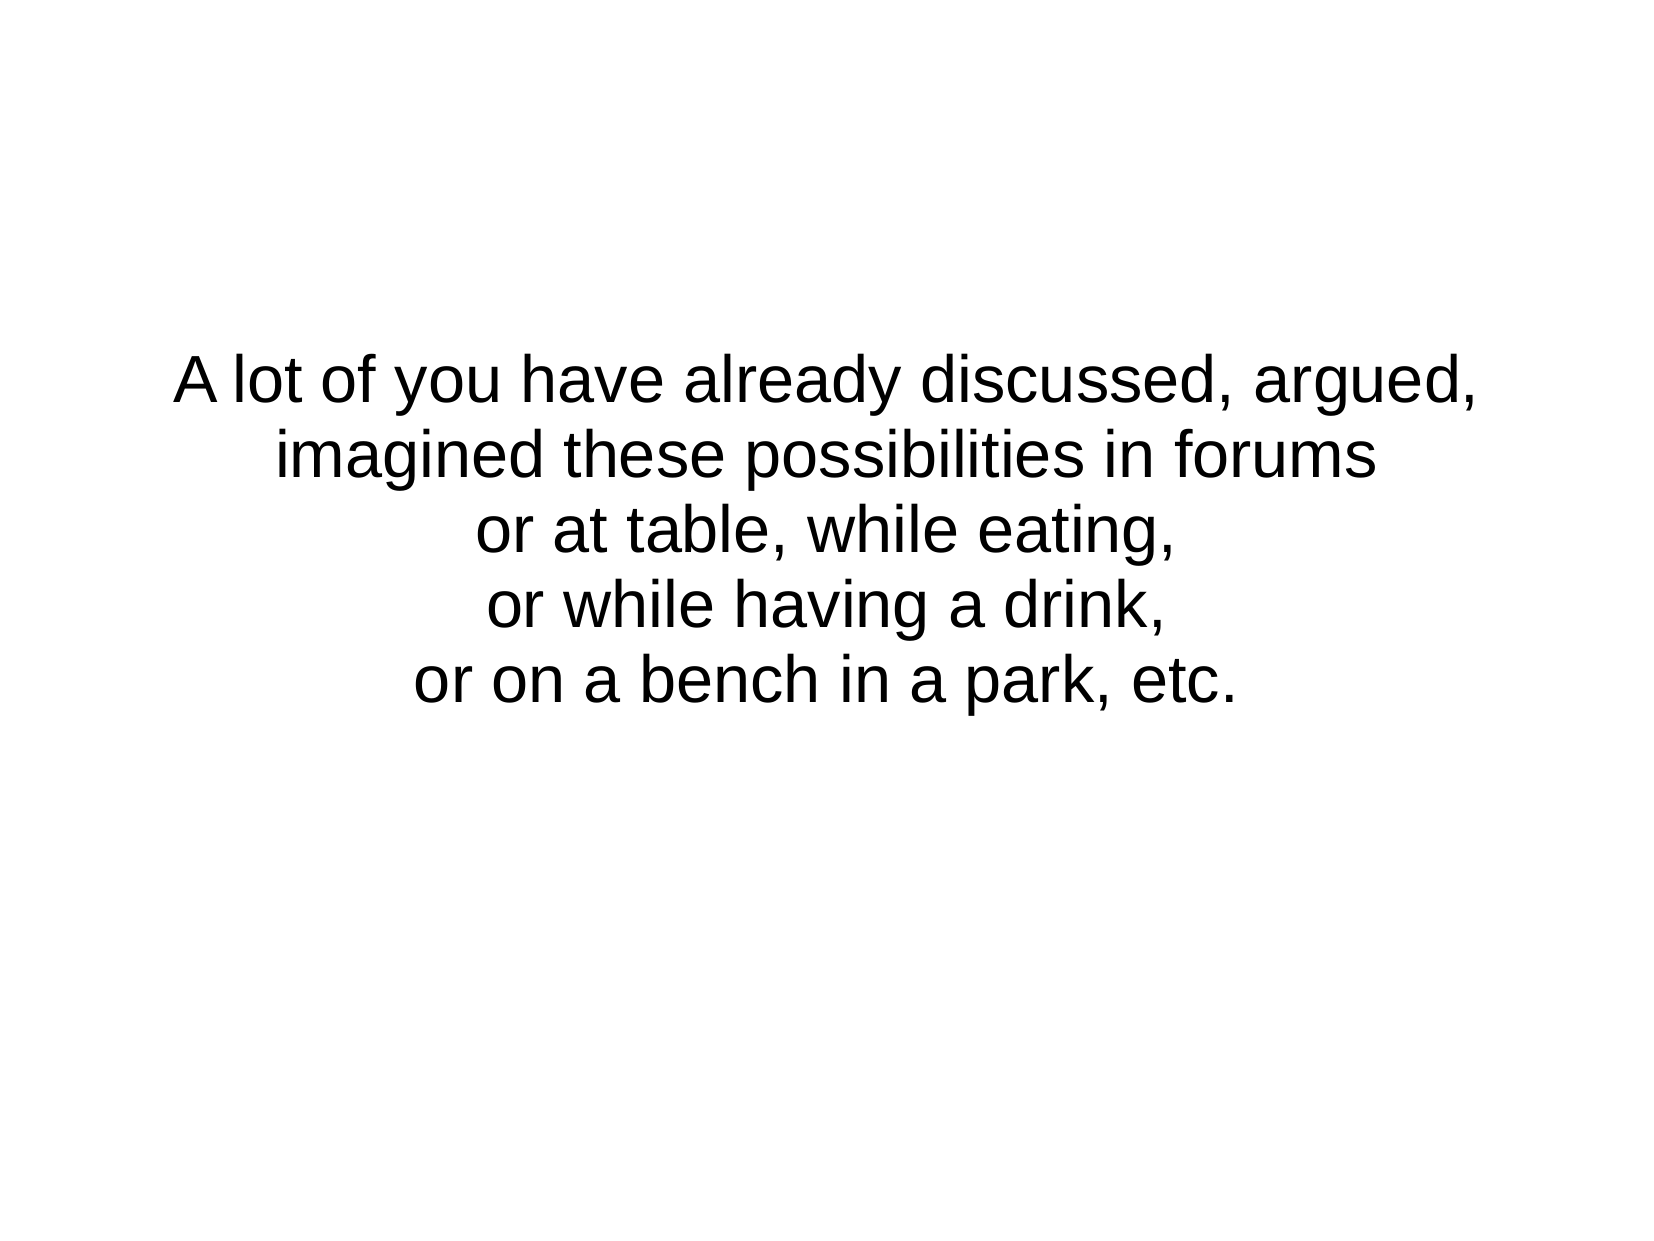

# A lot of you have already discussed, argued, imagined these possibilities in forums
or at table, while eating,
or while having a drink,
or on a bench in a park, etc.